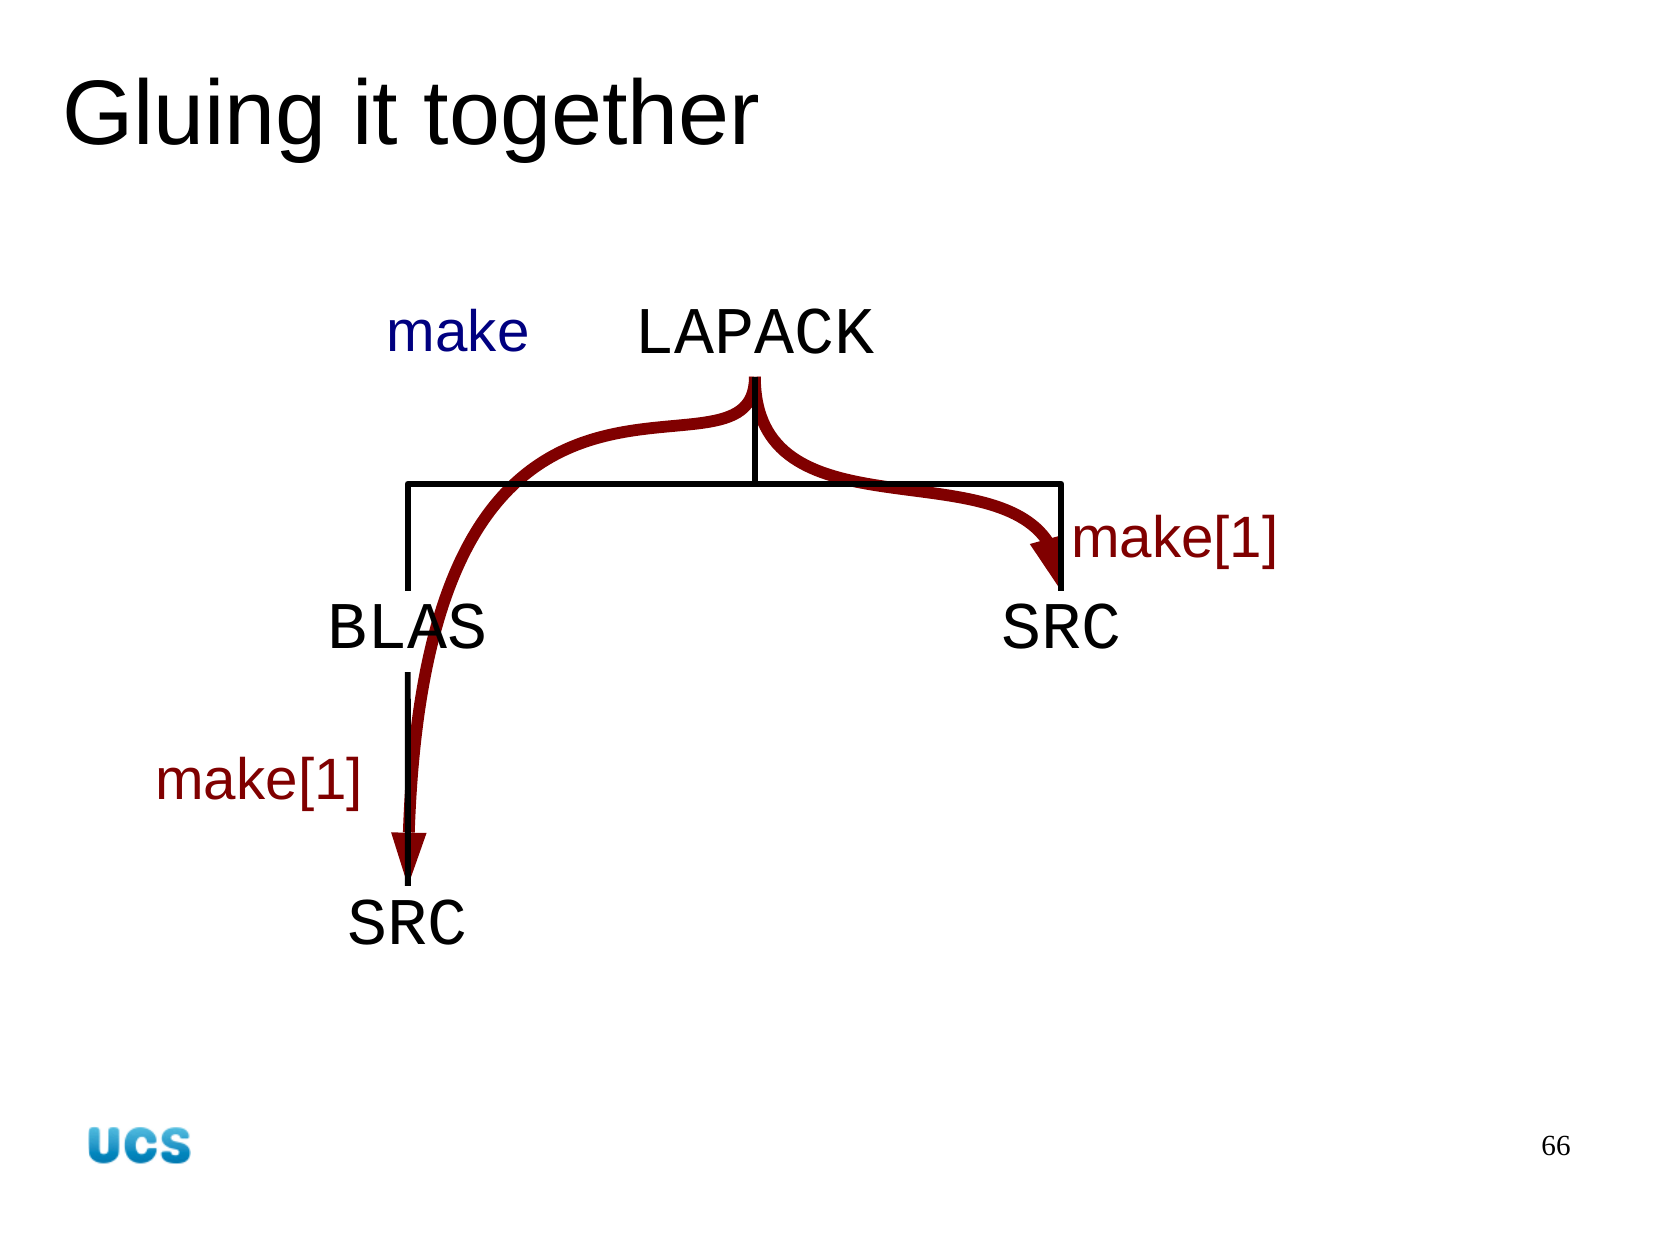

Gluing it together
make
LAPACK
make[1]
BLAS
SRC
make[1]
SRC
66